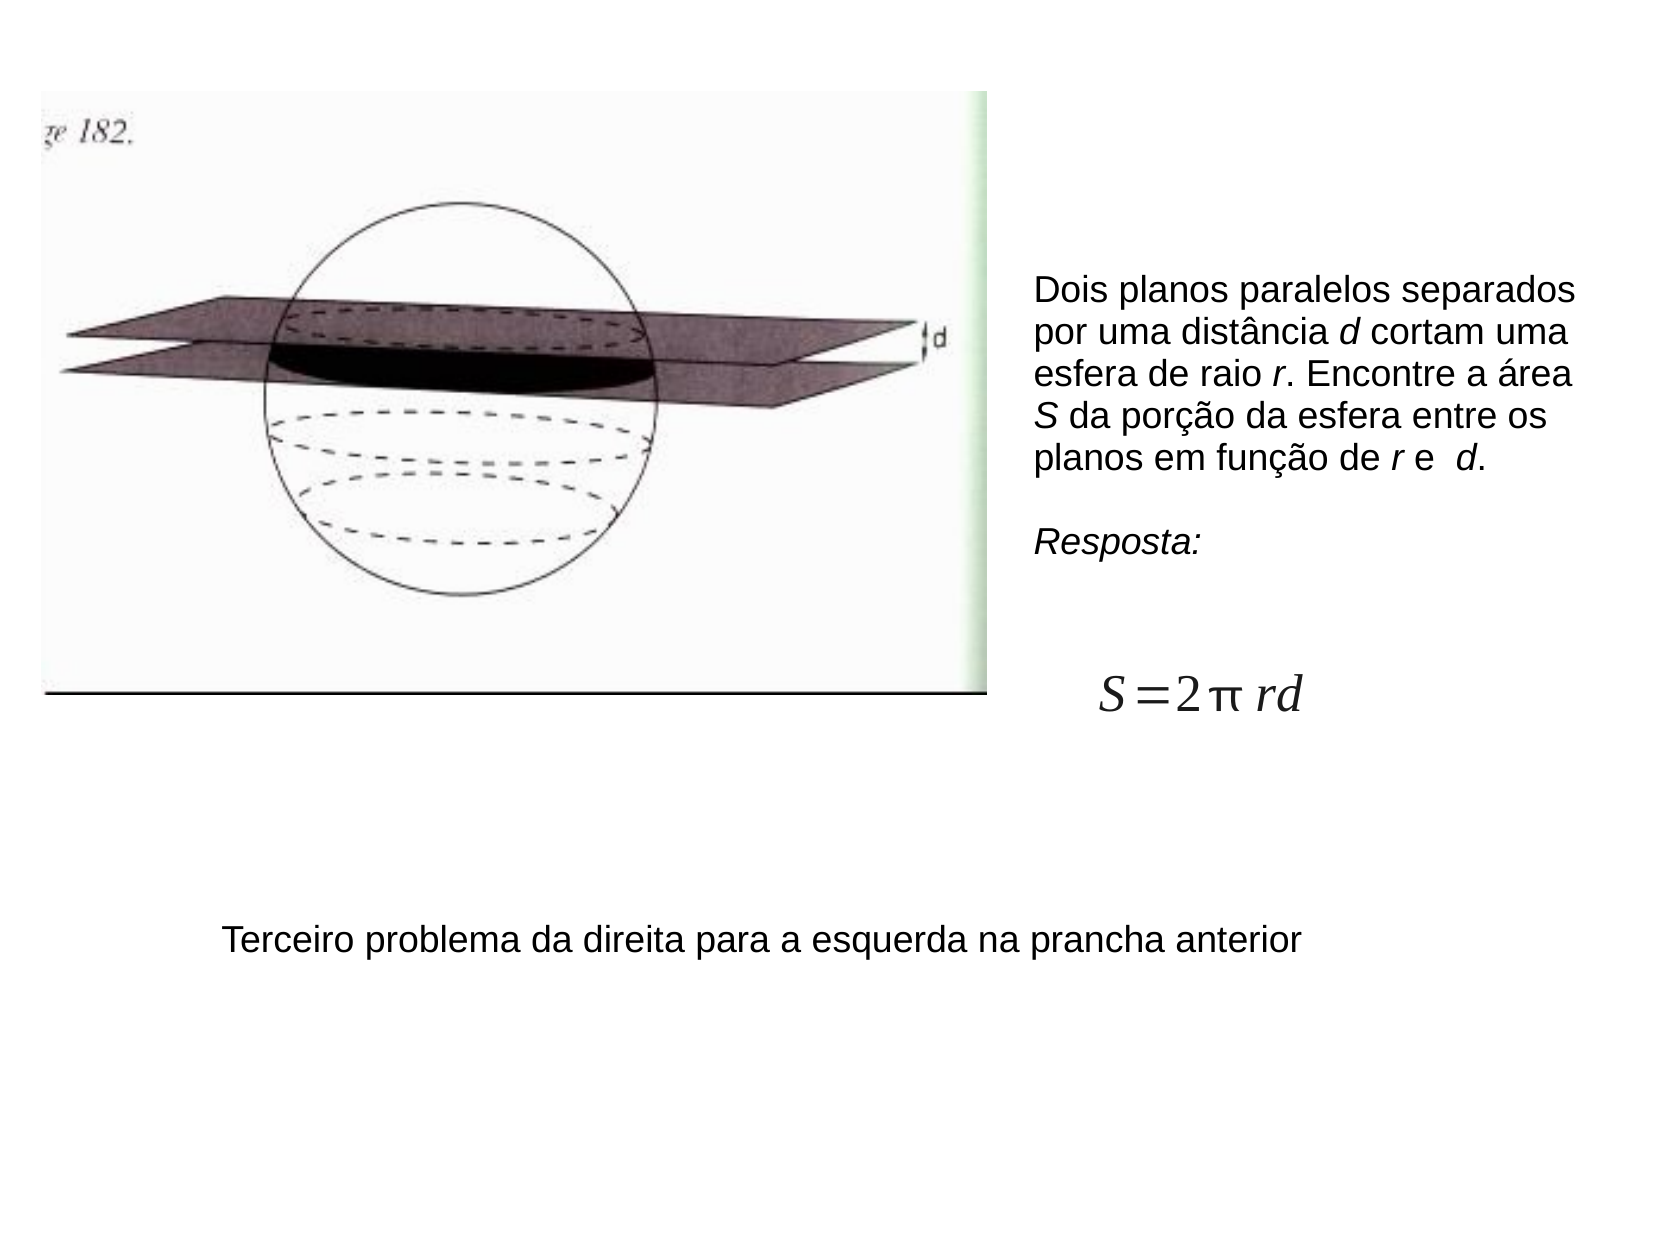

Dois planos paralelos separados
por uma distância d cortam uma
esfera de raio r. Encontre a área
S da porção da esfera entre os
planos em função de r e d.
Resposta:
Terceiro problema da direita para a esquerda na prancha anterior